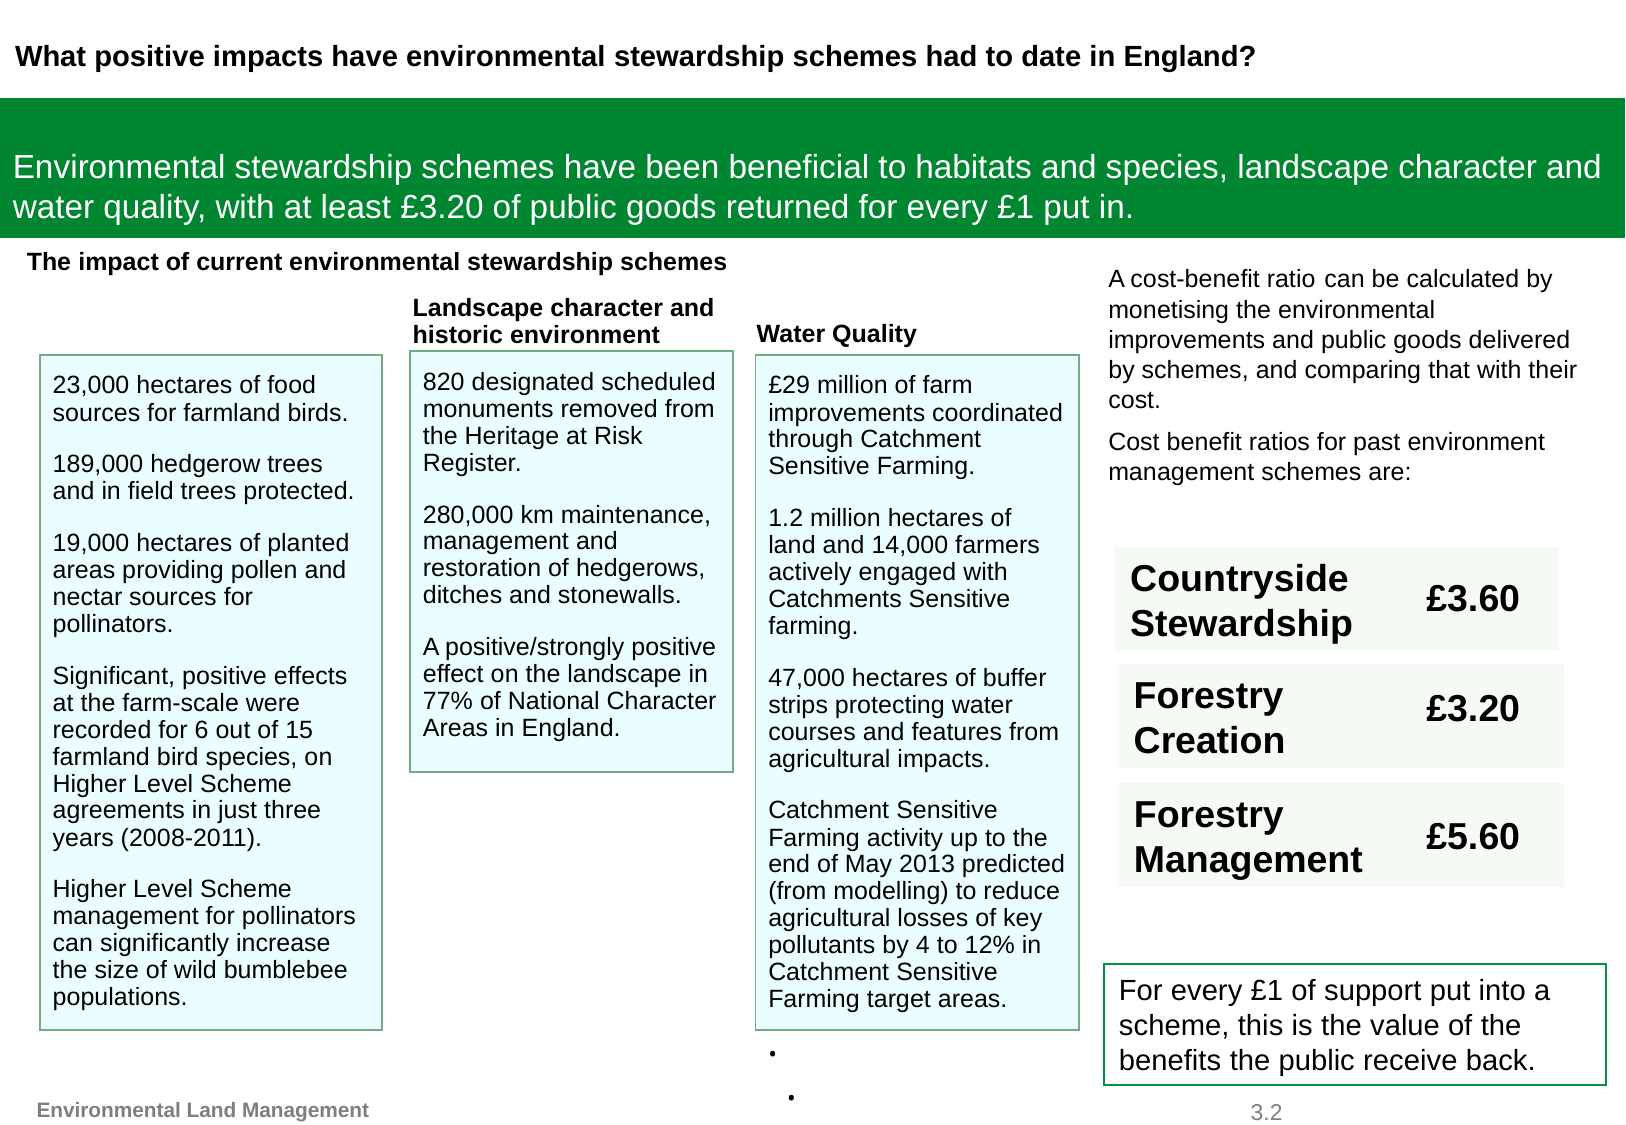

What positive impacts have environmental stewardship schemes had to date in England?
# Slide 3.2 - What positive impacts have environmental stewardship schemes had to date in England?
Environmental stewardship schemes have been beneficial to habitats and species, landscape character and water quality, with at least £3.20 of public goods returned for every £1 put in.
The impact of current environmental stewardship schemes
A cost-benefit ratio can be calculated by monetising the environmental improvements and public goods delivered by schemes, and comparing that with their cost.
Cost benefit ratios for past environment management schemes are:
Landscape character and
historic environment
Habitats and species
Water Quality
820 designated scheduled monuments removed from the Heritage at Risk Register.
280,000 km maintenance, management and restoration of hedgerows, ditches and stonewalls.
A positive/strongly positive effect on the landscape in 77% of National Character Areas in England.
23,000 hectares of food sources for farmland birds.
189,000 hedgerow trees and in field trees protected.
19,000 hectares of planted areas providing pollen and nectar sources for pollinators.
Significant, positive effects at the farm-scale were recorded for 6 out of 15 farmland bird species, on Higher Level Scheme agreements in just three years (2008-2011).
Higher Level Scheme management for pollinators can significantly increase the size of wild bumblebee populations.
£29 million of farm improvements coordinated through Catchment Sensitive Farming.
1.2 million hectares of land and 14,000 farmers actively engaged with Catchments Sensitive farming.
47,000 hectares of buffer strips protecting water courses and features from agricultural impacts.
Catchment Sensitive Farming activity up to the end of May 2013 predicted (from modelling) to reduce agricultural losses of key pollutants by 4 to 12% in Catchment Sensitive Farming target areas.
Countryside Stewardship
£3.60
Forestry
Creation
£3.20
Forestry
Management
£5.60
For every £1 of support put into a scheme, this is the value of the benefits the public receive back.
3.2
Environmental Land Management